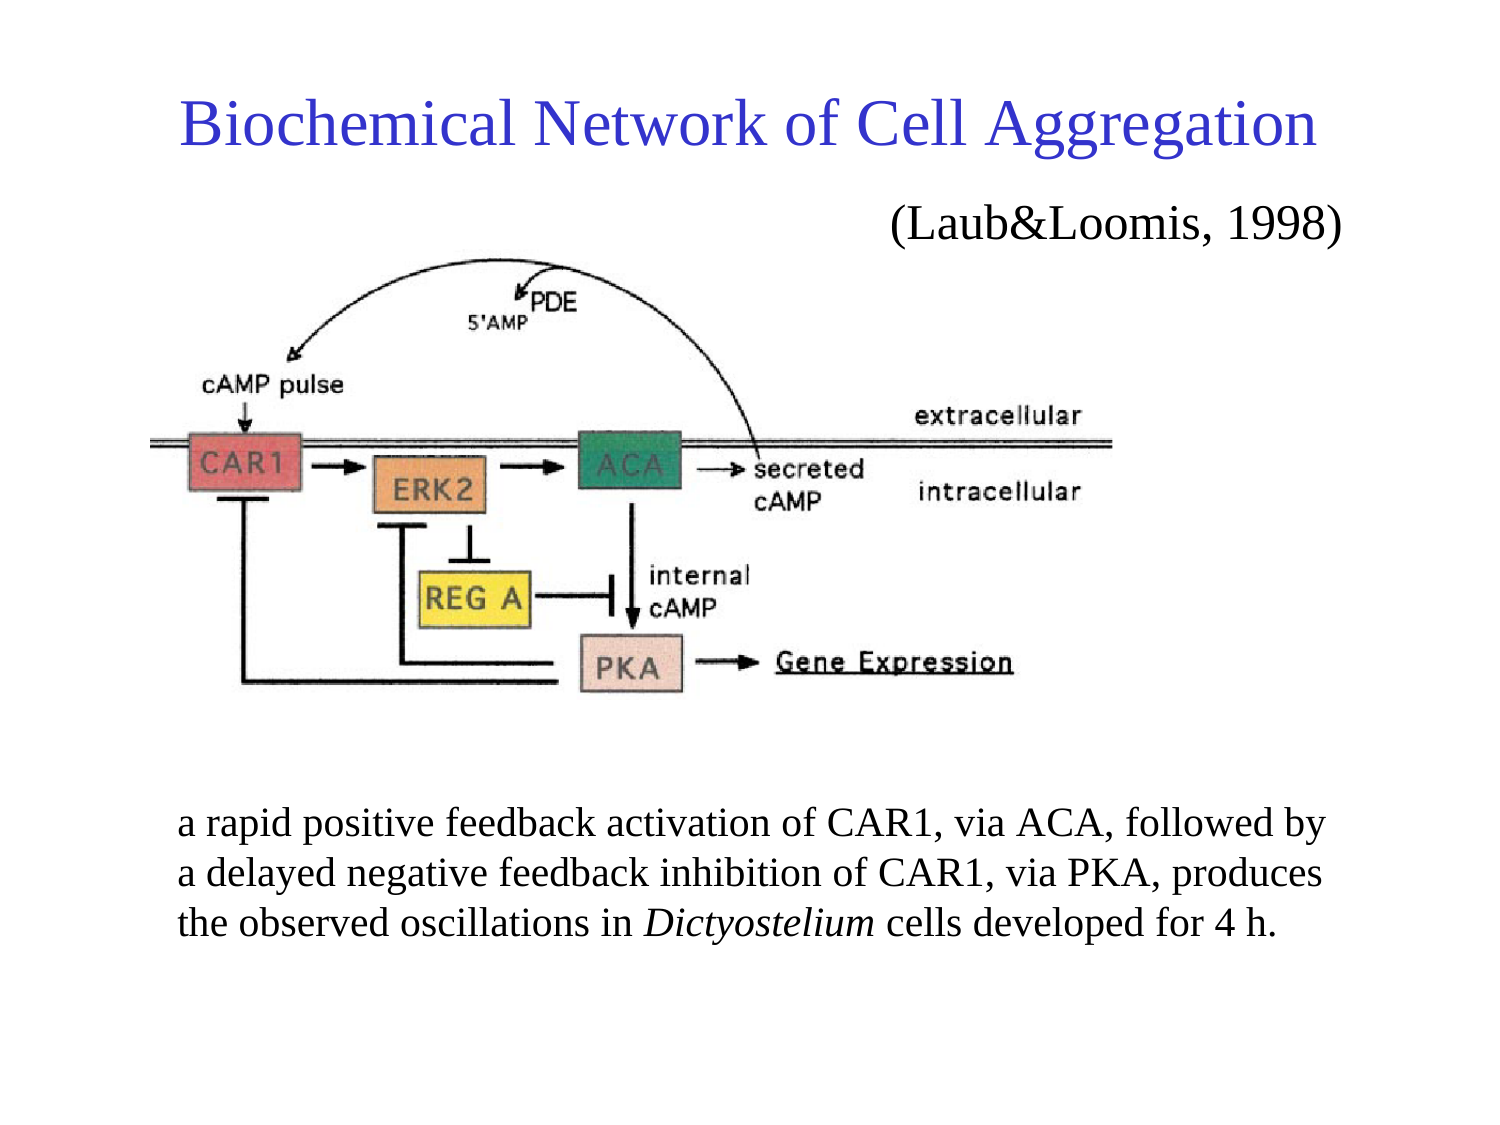

# Biochemical Network of Cell Aggregation
(Laub&Loomis, 1998)
a rapid positive feedback activation of CAR1, via ACA, followed by a delayed negative feedback inhibition of CAR1, via PKA, produces the observed oscillations in Dictyostelium cells developed for 4 h.